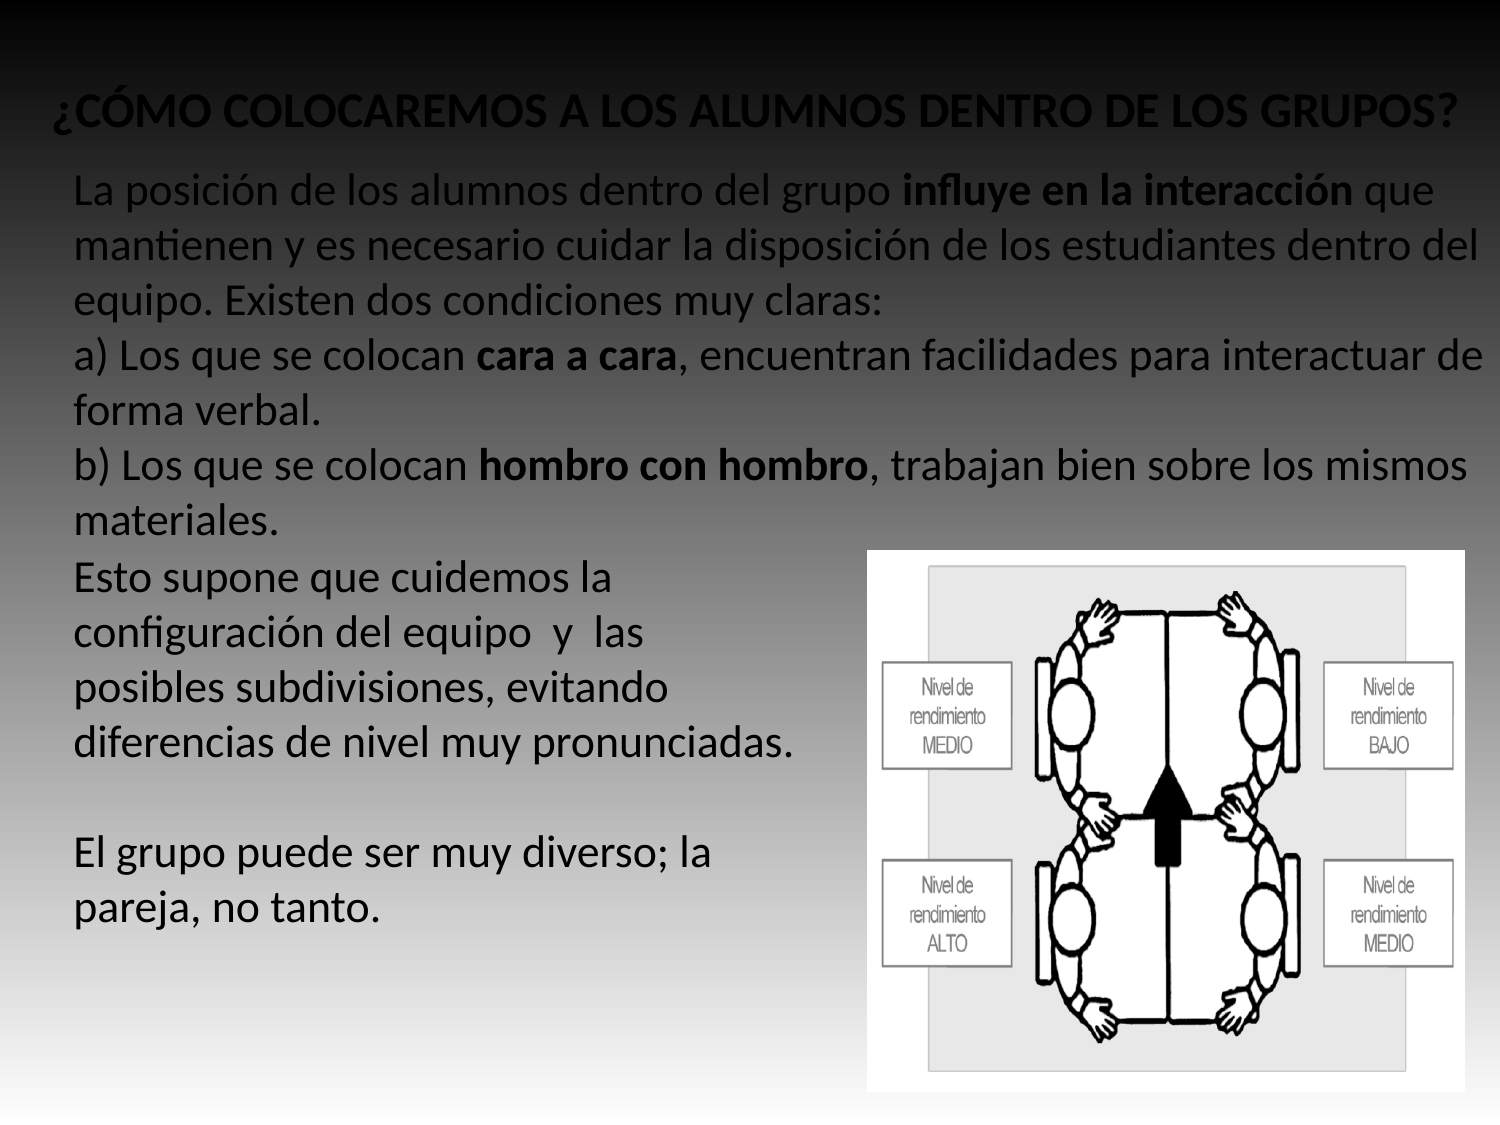

¿CÓMO COLOCAREMOS A LOS ALUMNOS DENTRO DE LOS GRUPOS?
La posición de los alumnos dentro del grupo influye en la interacción que mantienen y es necesario cuidar la disposición de los estudiantes dentro del equipo. Existen dos condiciones muy claras:
a) Los que se colocan cara a cara, encuentran facilidades para interactuar de forma verbal.
b) Los que se colocan hombro con hombro, trabajan bien sobre los mismos materiales.
Esto supone que cuidemos la configuración del equipo y las posibles subdivisiones, evitando diferencias de nivel muy pronunciadas.
El grupo puede ser muy diverso; la pareja, no tanto.